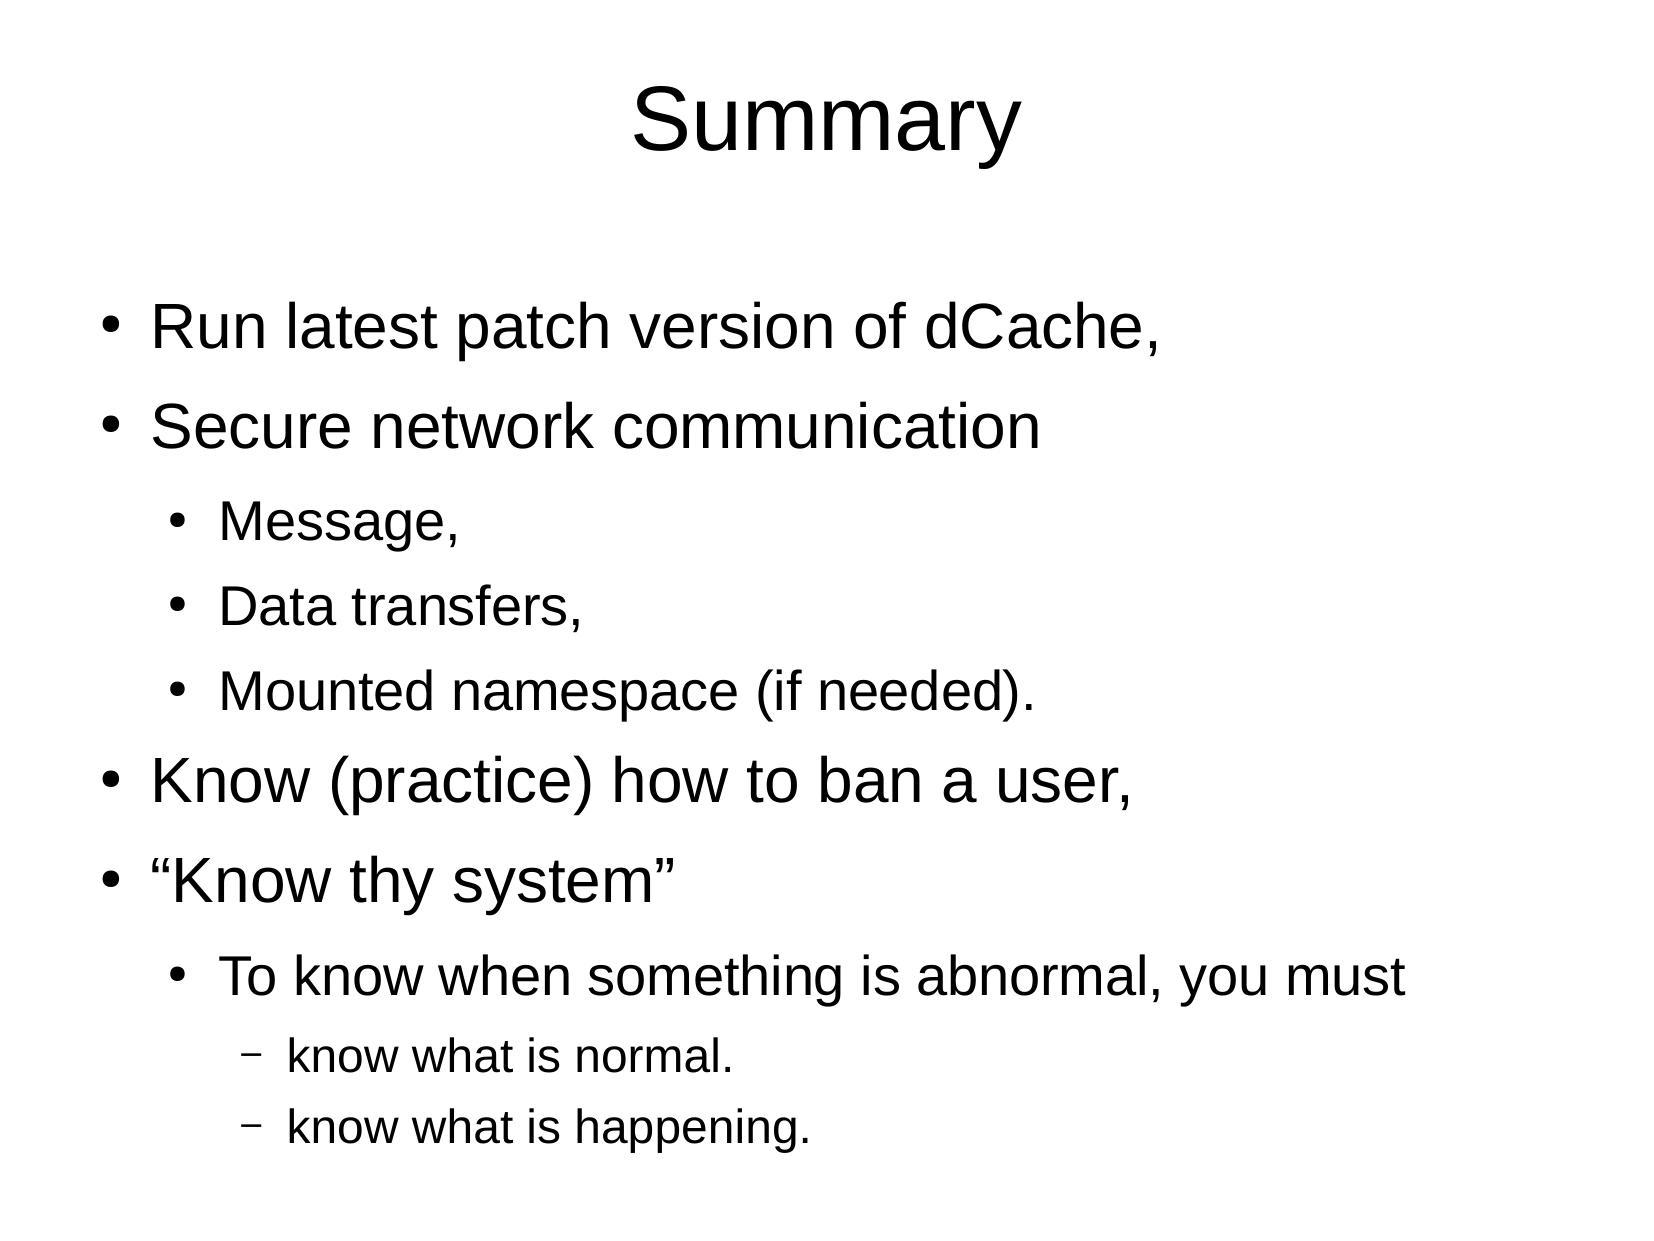

# Summary
Run latest patch version of dCache,
Secure network communication
Message,
Data transfers,
Mounted namespace (if needed).
Know (practice) how to ban a user,
“Know thy system”
To know when something is abnormal, you must
know what is normal.
know what is happening.